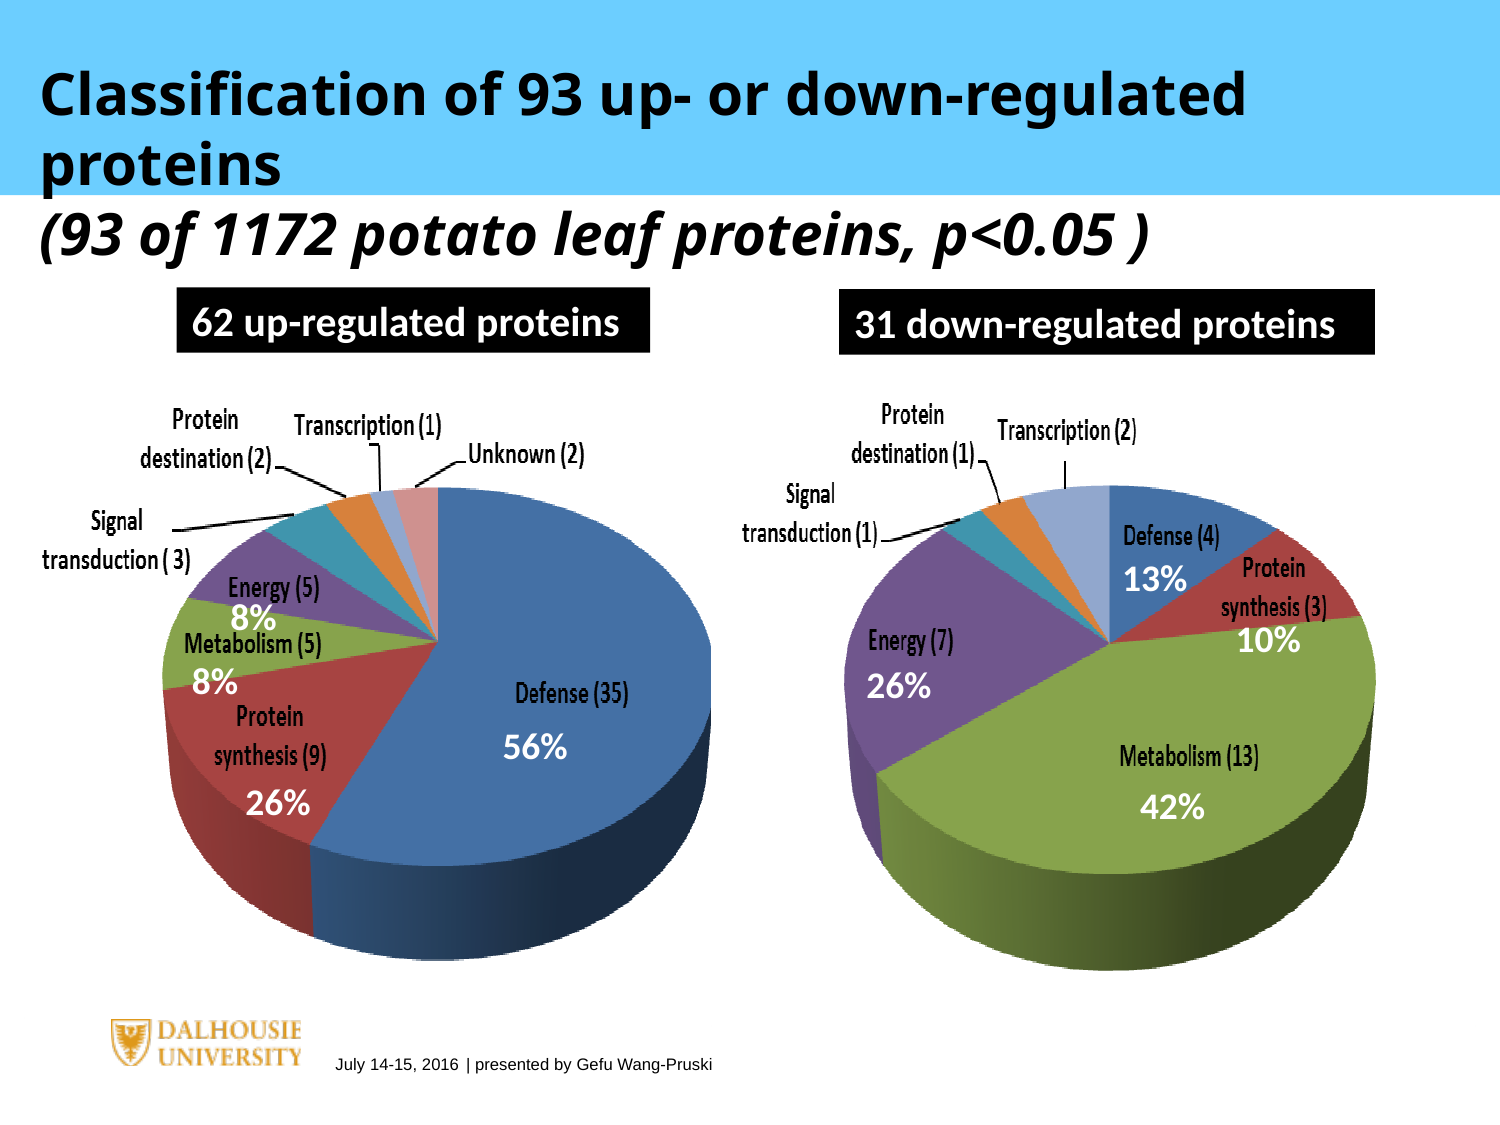

# Classification of 93 up- or down-regulated proteins (93 of 1172 potato leaf proteins, p<0.05 )
62 up-regulated proteins
31 down-regulated proteins
13%
8%
10%
8%
26%
56%
26%
42%